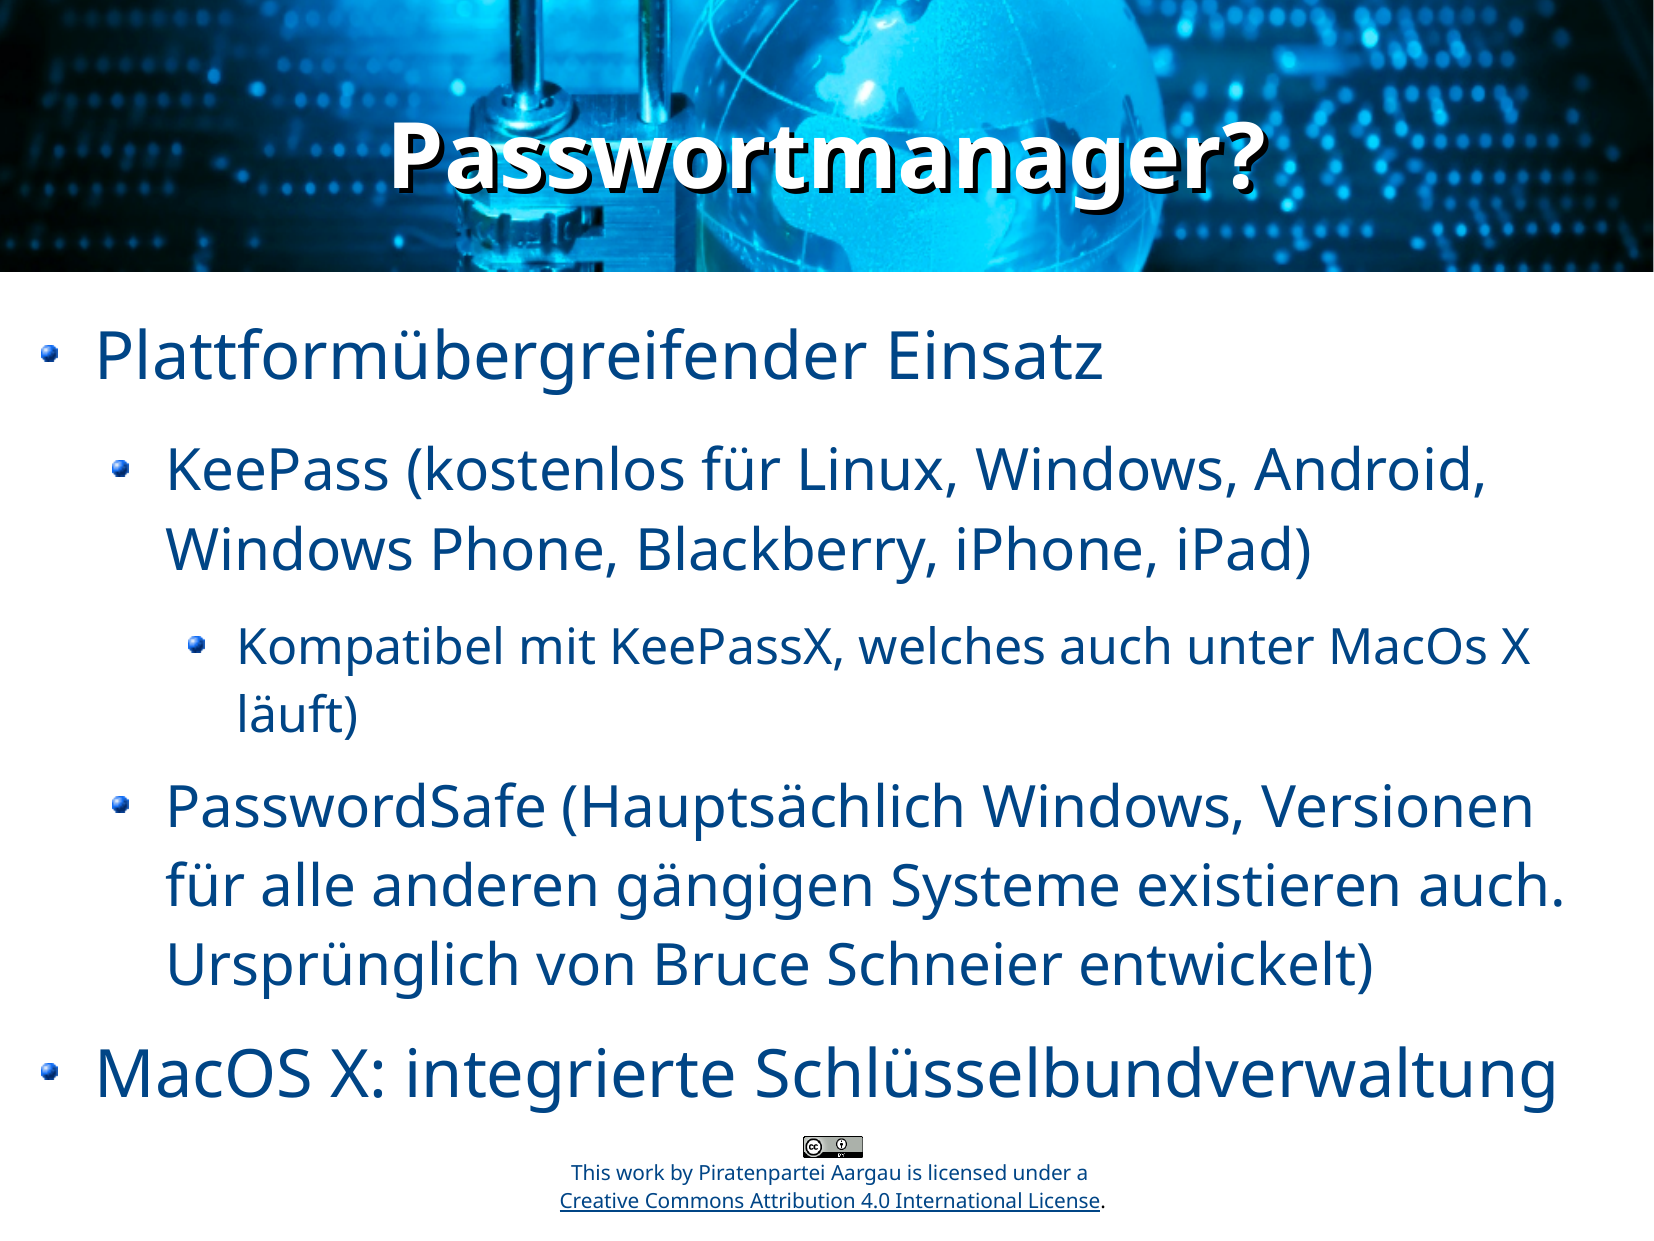

# Passwortmanager?
Plattformübergreifender Einsatz
KeePass (kostenlos für Linux, Windows, Android, Windows Phone, Blackberry, iPhone, iPad)
Kompatibel mit KeePassX, welches auch unter MacOs X läuft)
PasswordSafe (Hauptsächlich Windows, Versionen für alle anderen gängigen Systeme existieren auch. Ursprünglich von Bruce Schneier entwickelt)
MacOS X: integrierte Schlüsselbundverwaltung